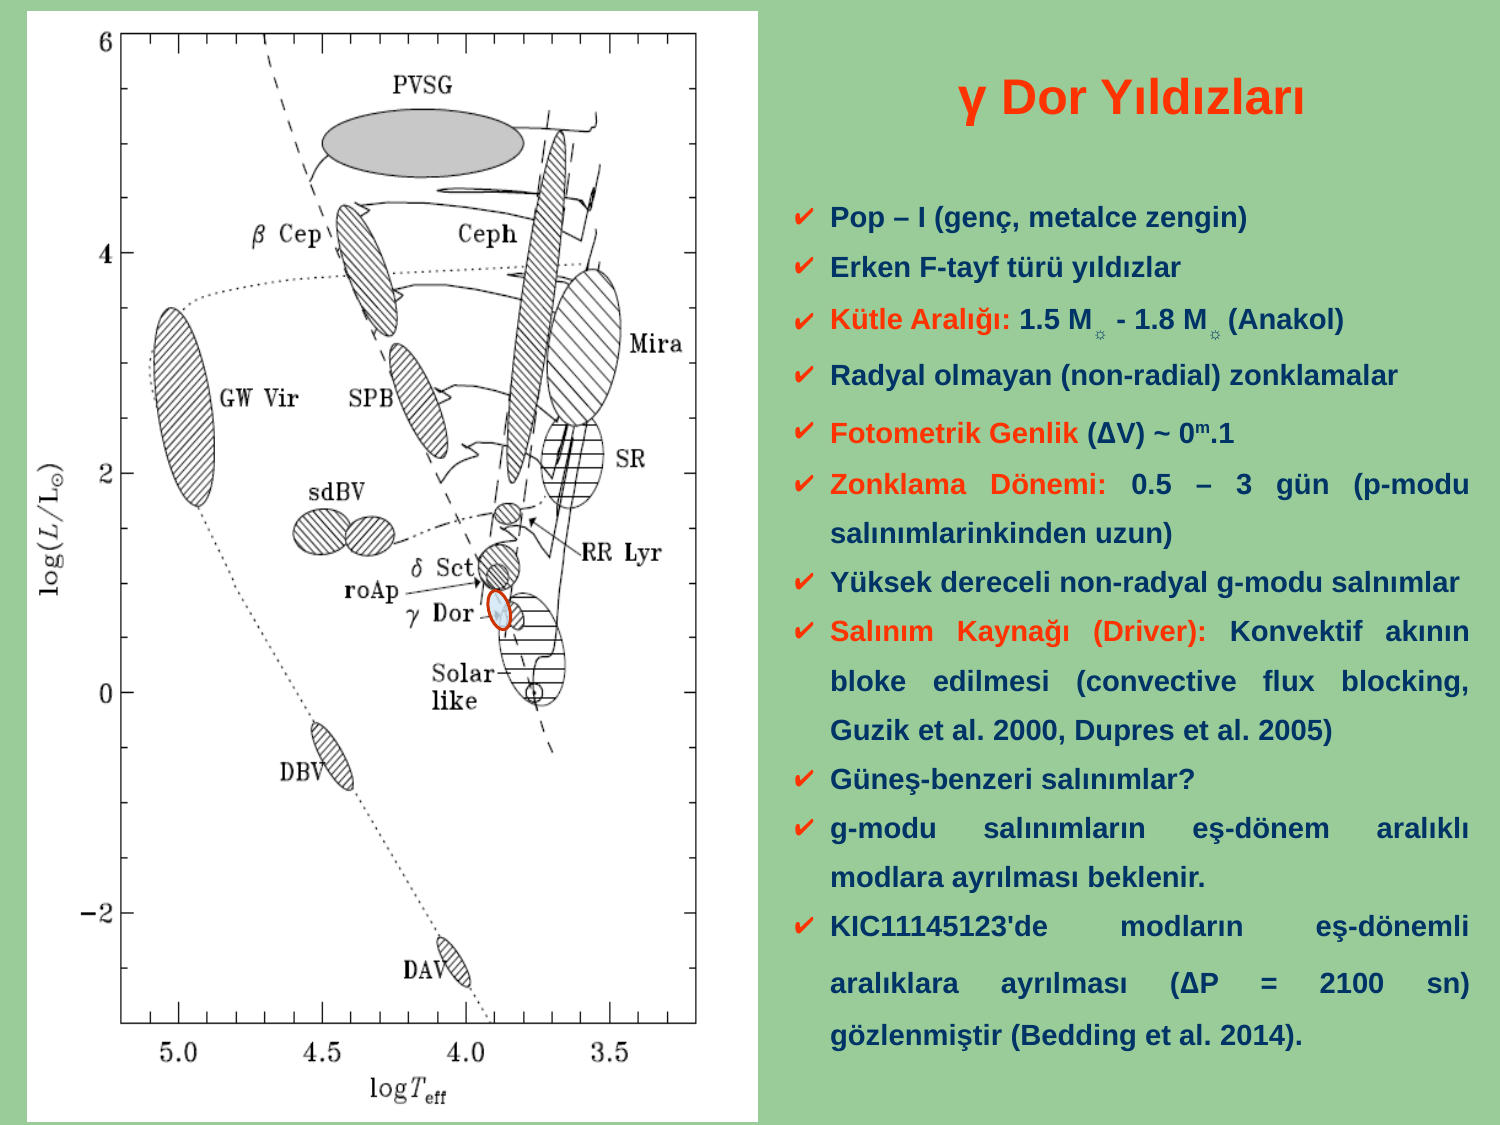

γ Dor Yıldızları
Pop – I (genç, metalce zengin)
Erken F-tayf türü yıldızlar
Kütle Aralığı: 1.5 M☼ - 1.8 M☼ (Anakol)
Radyal olmayan (non-radial) zonklamalar
Fotometrik Genlik (ΔV) ~ 0m.1
Zonklama Dönemi: 0.5 – 3 gün (p-modu salınımlarinkinden uzun)
Yüksek dereceli non-radyal g-modu salnımlar
Salınım Kaynağı (Driver): Konvektif akının bloke edilmesi (convective flux blocking, Guzik et al. 2000, Dupres et al. 2005)
Güneş-benzeri salınımlar?
g-modu salınımların eş-dönem aralıklı modlara ayrılması beklenir.
KIC11145123'de modların eş-dönemli aralıklara ayrılması (ΔP = 2100 sn) gözlenmiştir (Bedding et al. 2014).